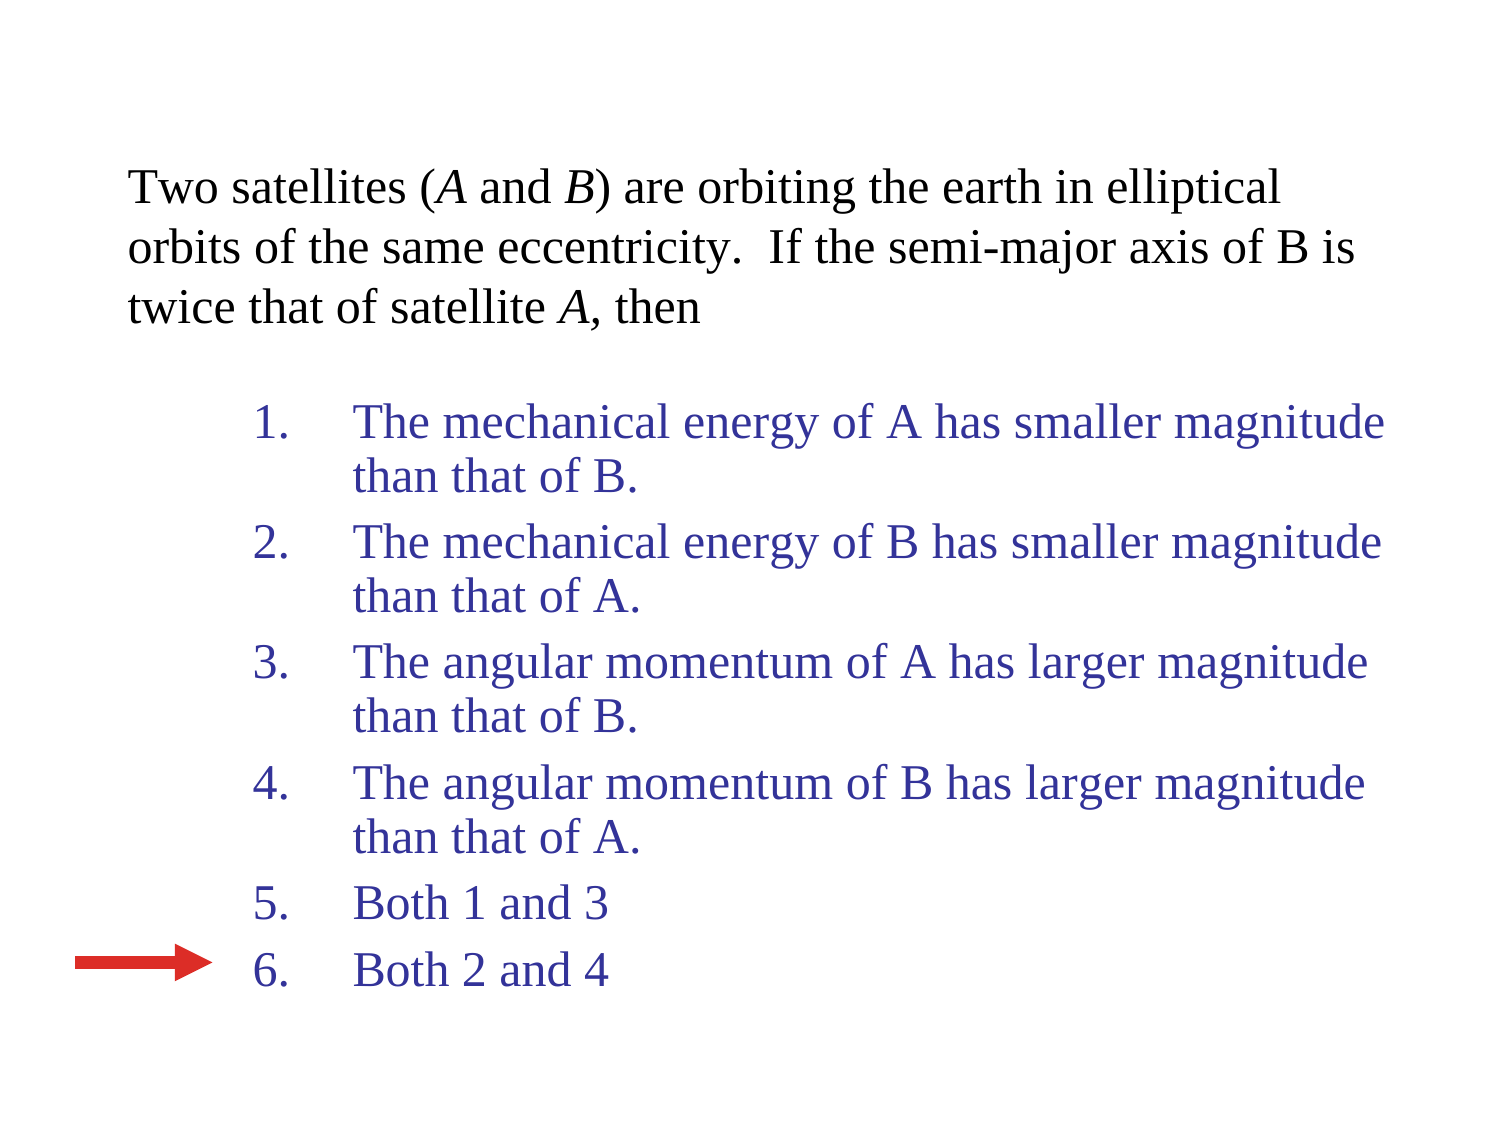

# Two satellites (A and B) are orbiting the earth in elliptical orbits of the same eccentricity. If the semi-major axis of B is twice that of satellite A, then
The mechanical energy of A has smaller magnitude than that of B.
The mechanical energy of B has smaller magnitude than that of A.
The angular momentum of A has larger magnitude than that of B.
The angular momentum of B has larger magnitude than that of A.
Both 1 and 3
Both 2 and 4